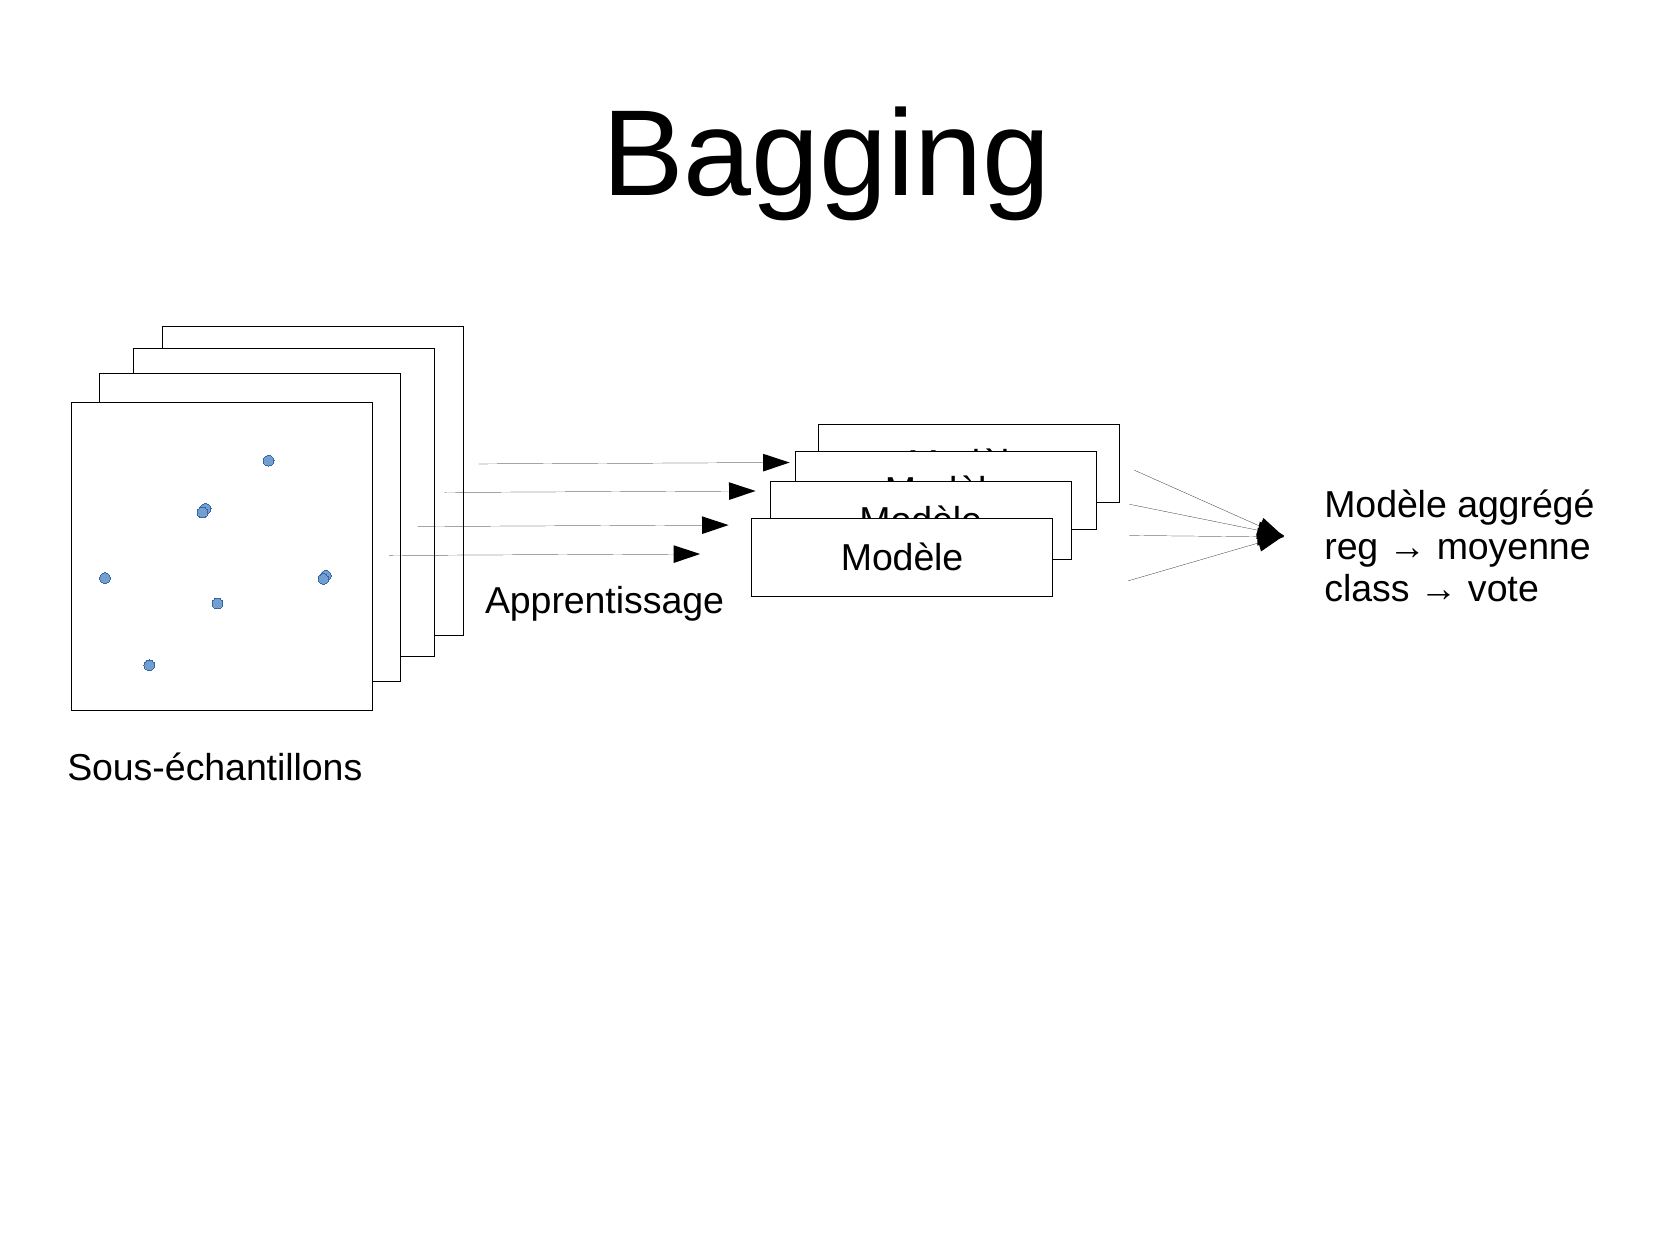

# Bagging
Modèle
Modèle
Modèle aggrégé
reg → moyenne
class → vote
Modèle
Modèle
Apprentissage
Sous-échantillons